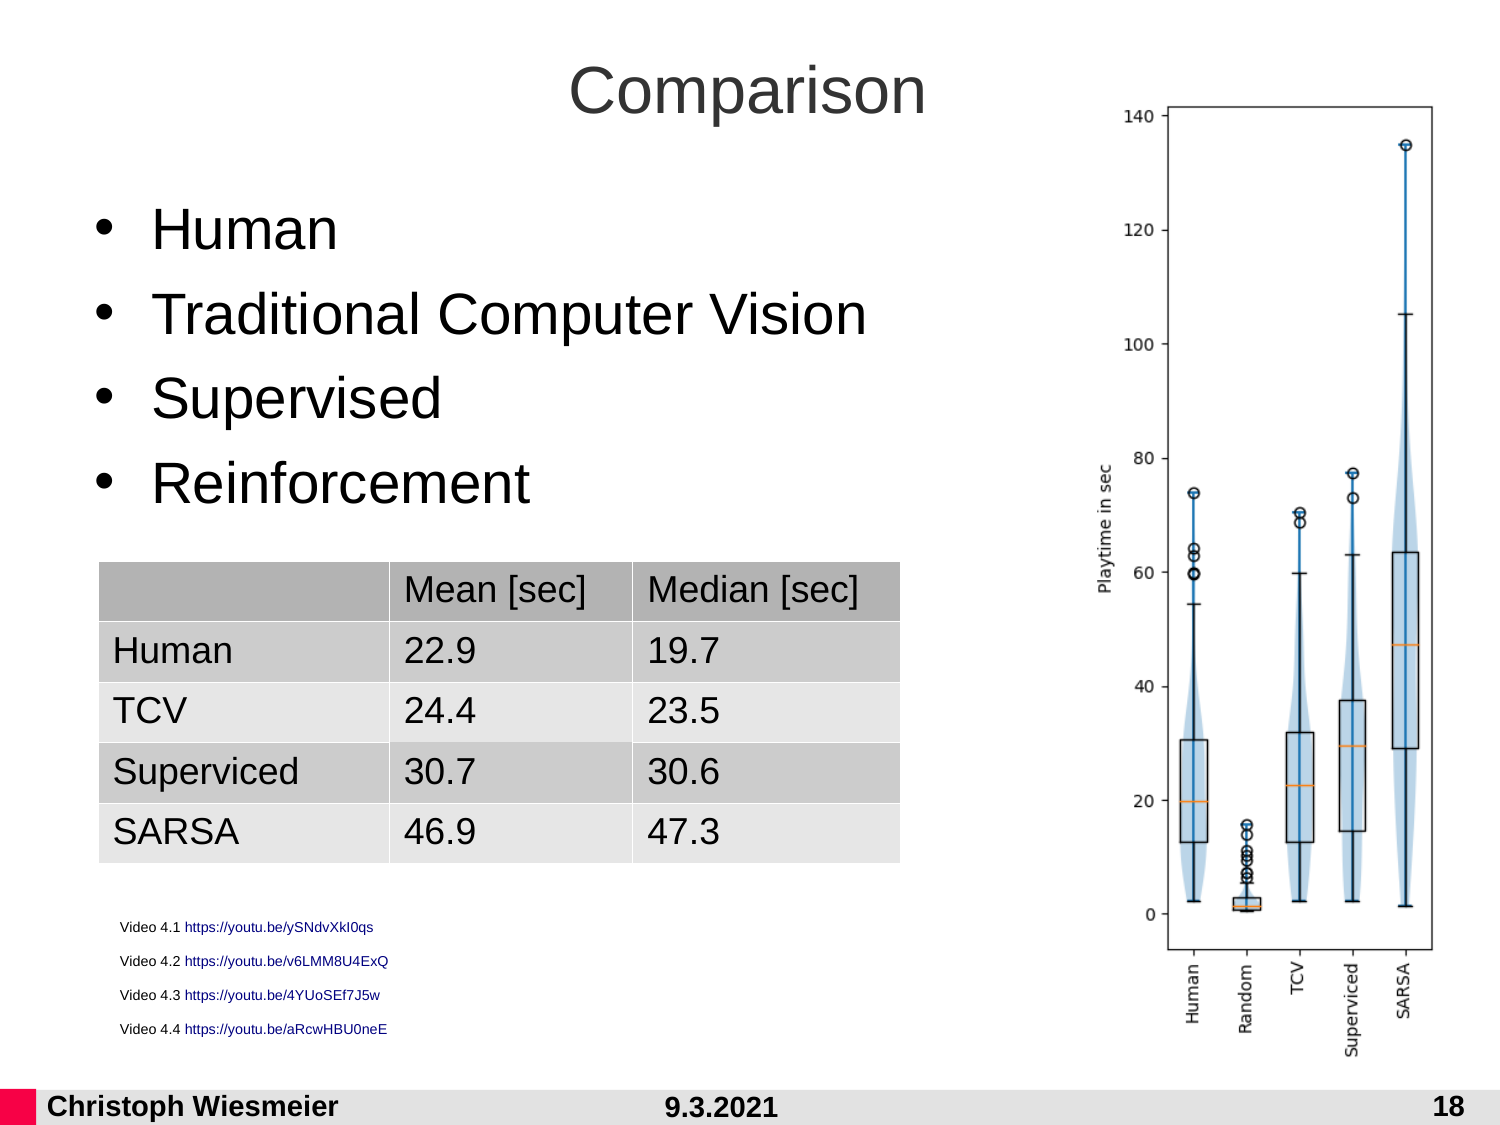

# Comparison
Human
Traditional Computer Vision
Supervised
Reinforcement
| | Mean [sec] | Median [sec] |
| --- | --- | --- |
| Human | 22.9 | 19.7 |
| TCV | 24.4 | 23.5 |
| Superviced | 30.7 | 30.6 |
| SARSA | 46.9 | 47.3 |
Video 4.1 https://youtu.be/ySNdvXkI0qs
Video 4.2 https://youtu.be/v6LMM8U4ExQ
Video 4.3 https://youtu.be/4YUoSEf7J5w
Video 4.4 https://youtu.be/aRcwHBU0neE